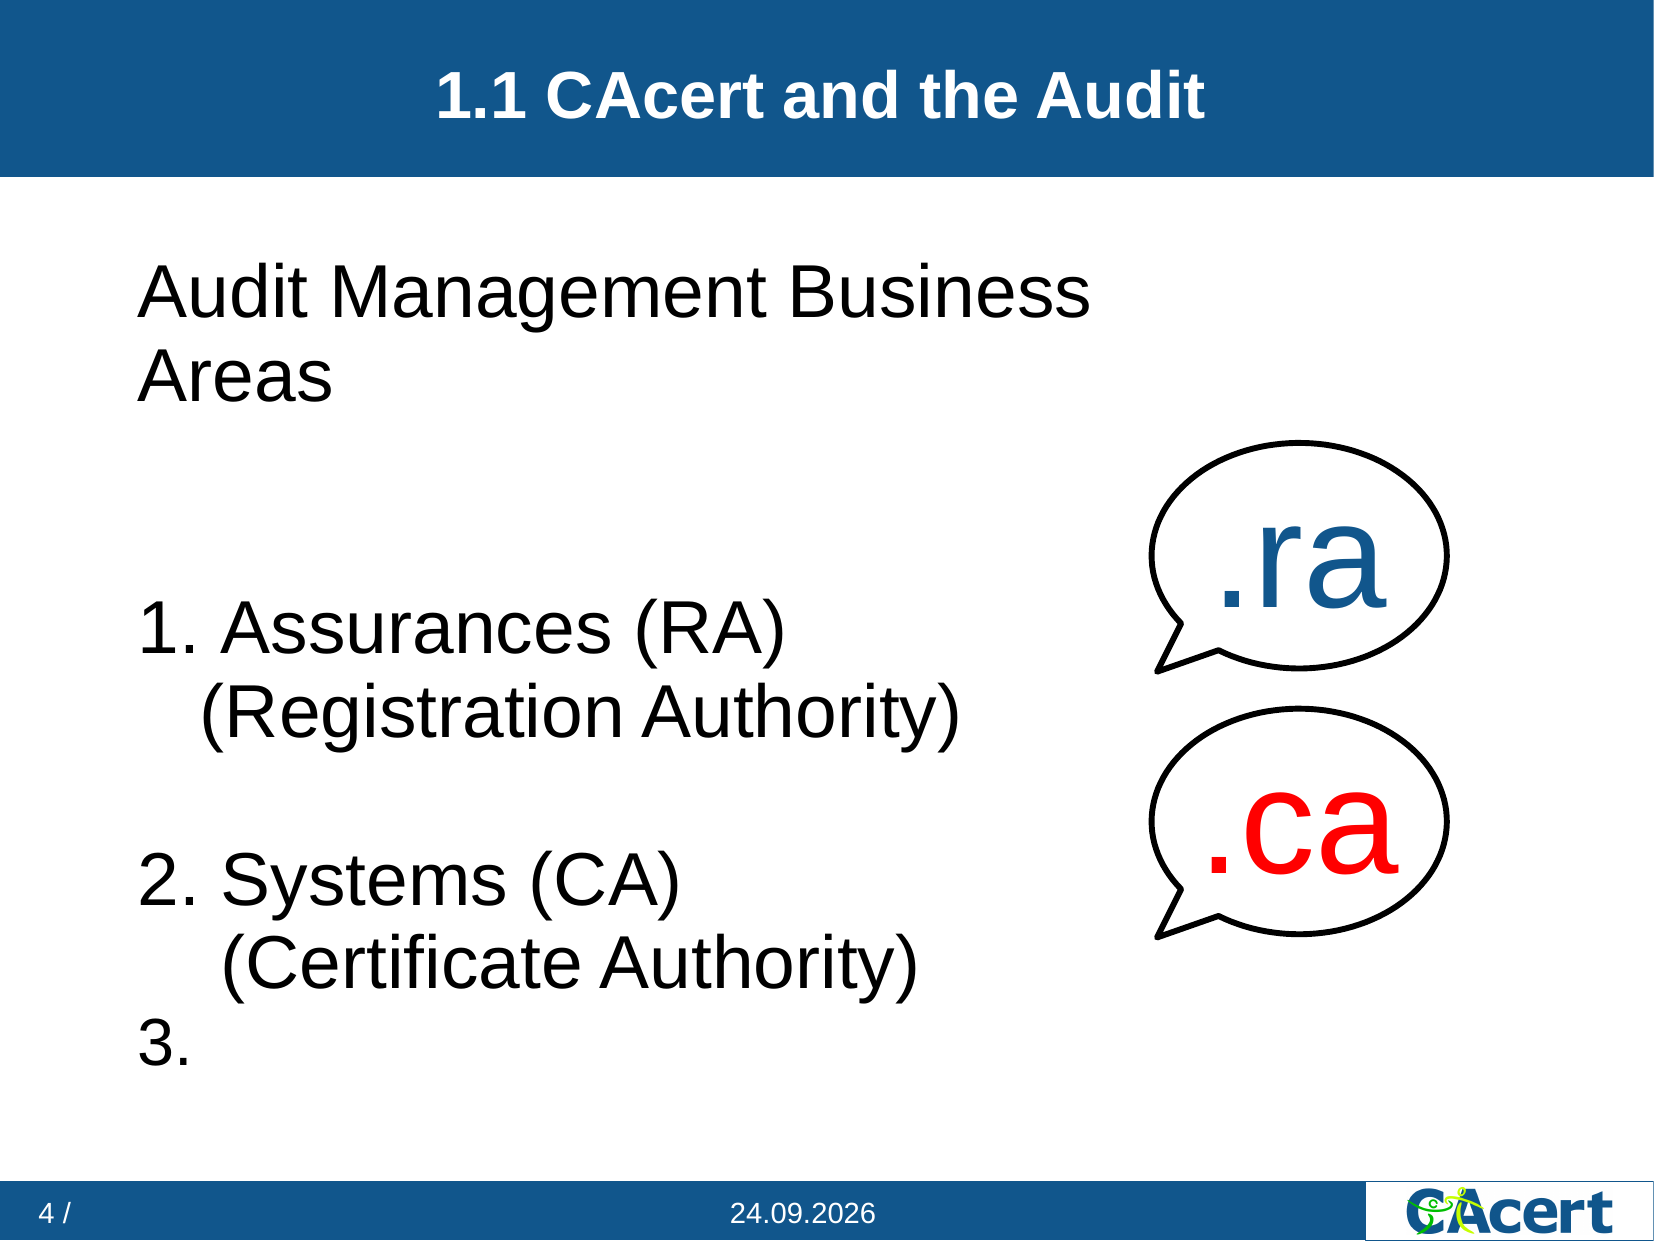

# 1.1 CAcert and the Audit
Audit Management Business Areas
 Assurances (RA)
 (Registration Authority)
 Systems (CA)
 (Certificate Authority)
.ra
.ca